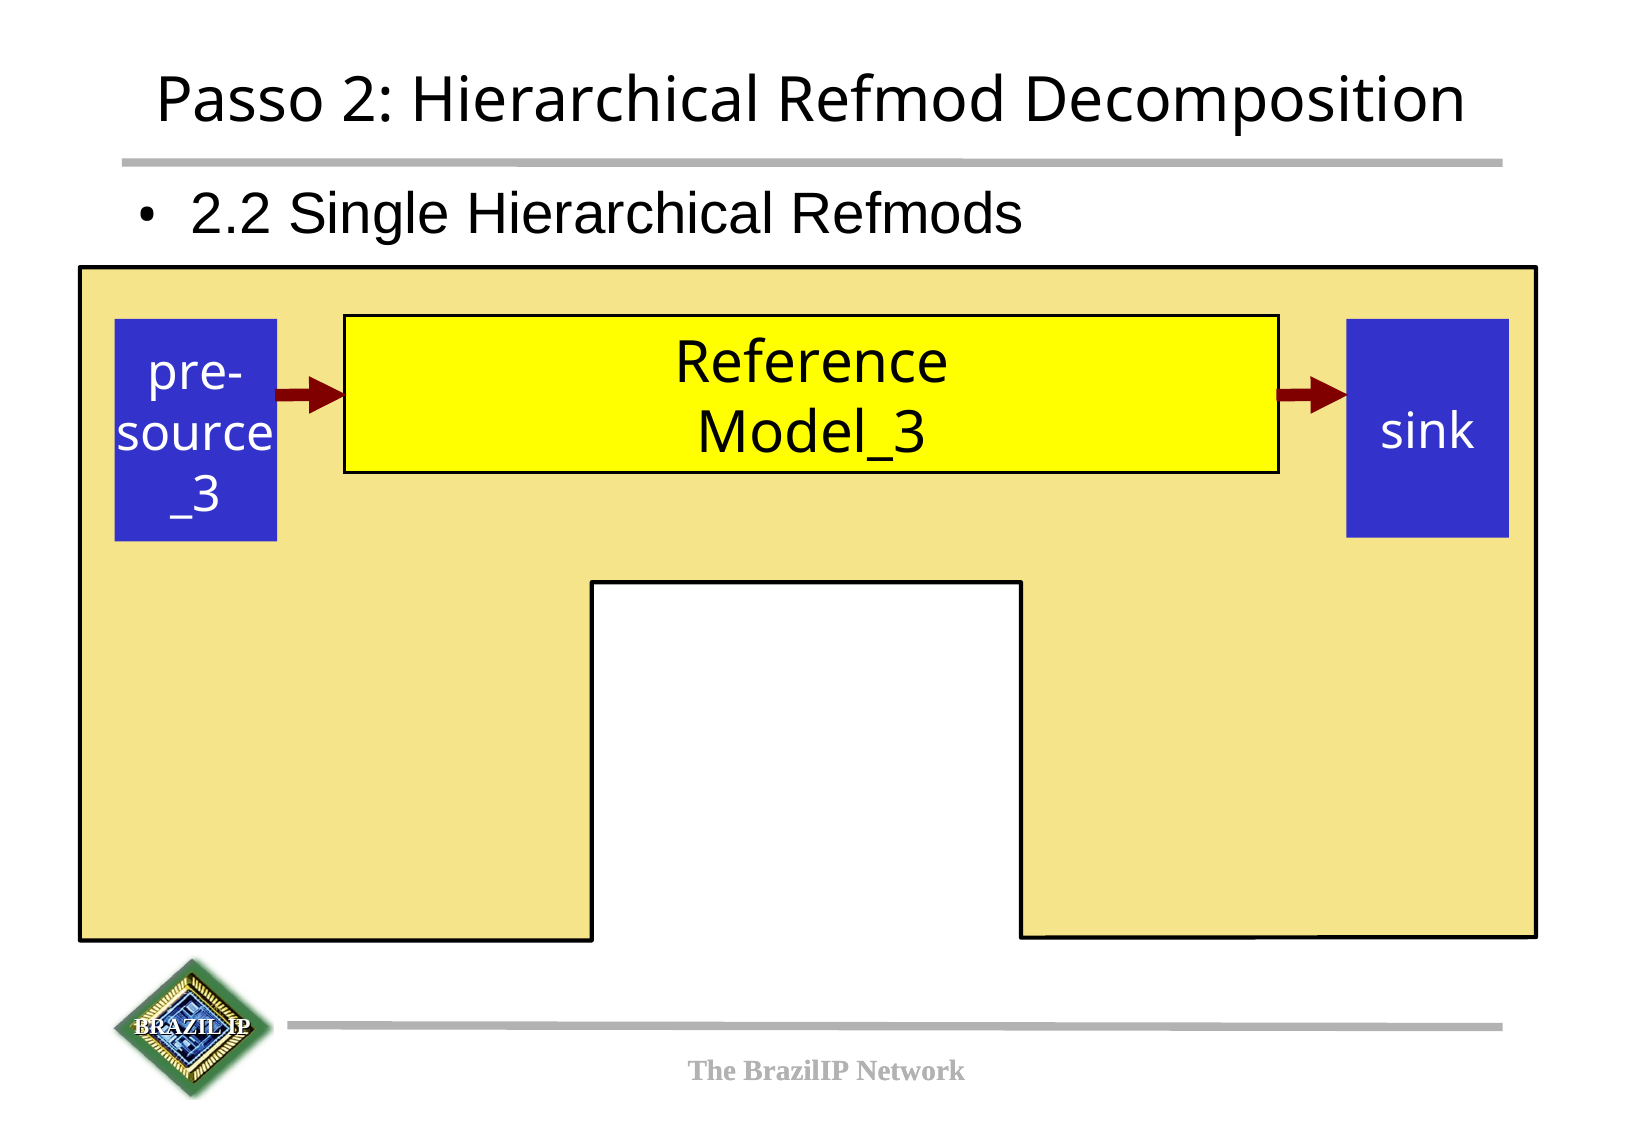

# Passo 2: Hierarchical Refmod Decomposition
2.2 Single Hierarchical Refmods
Reference
Model_3
pre-
source
_3
sink